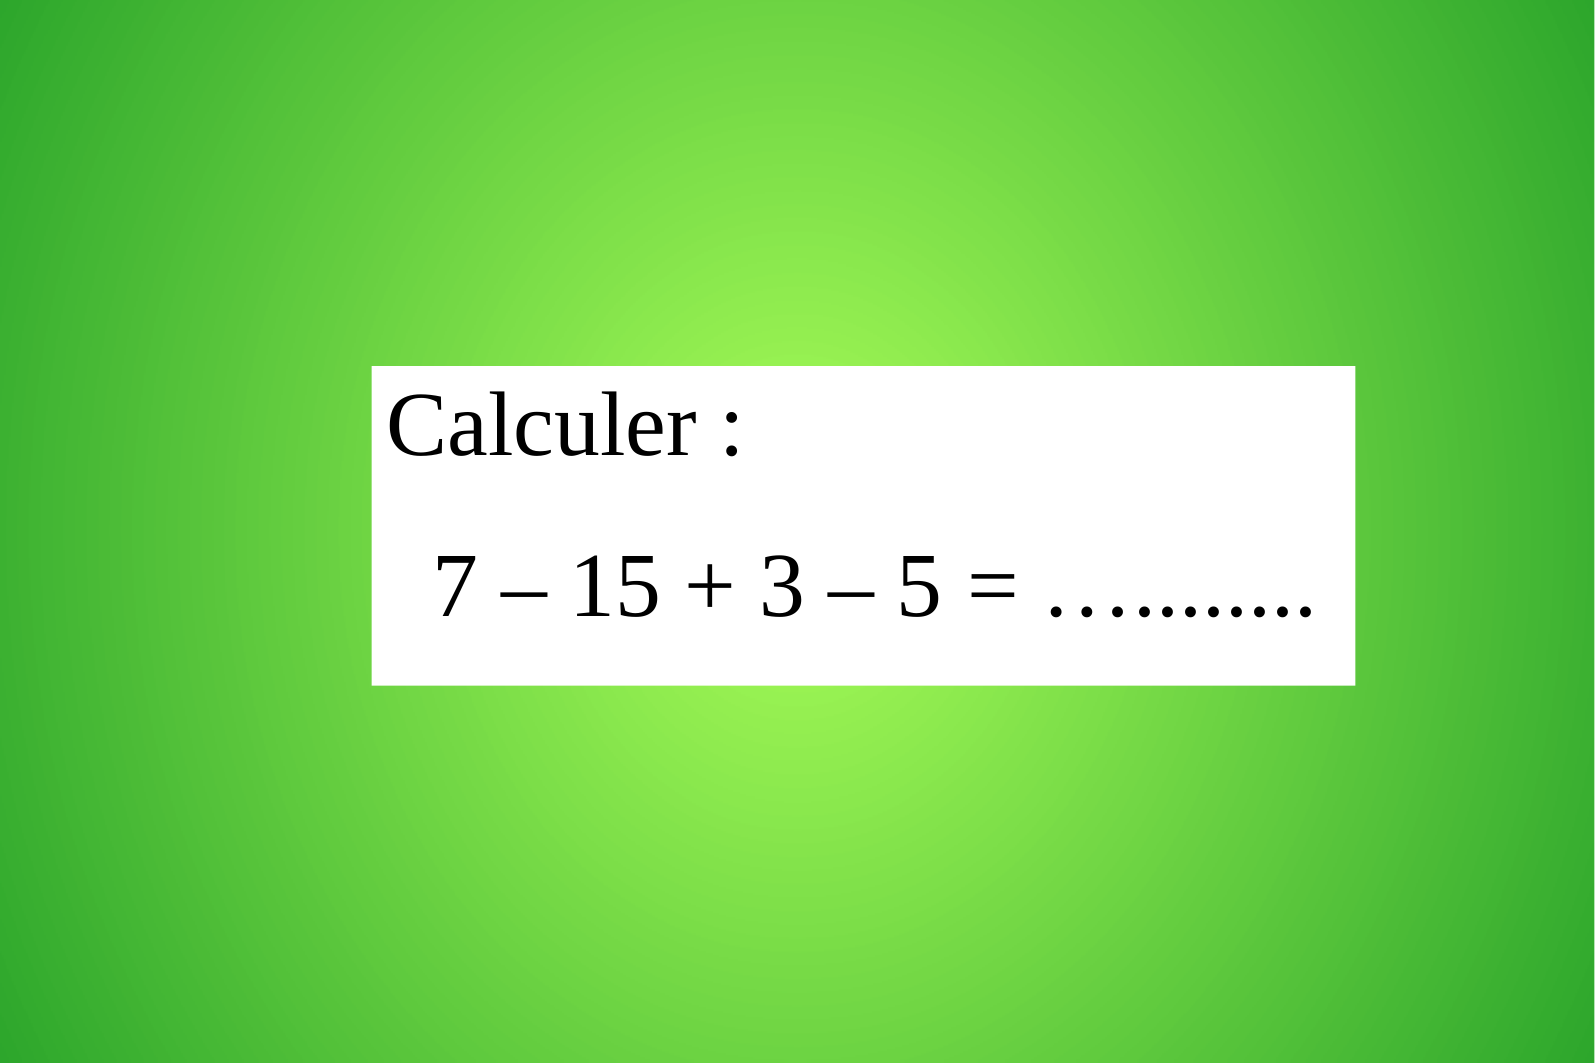

Calculer :
 7 – 15 + 3 – 5 = …........